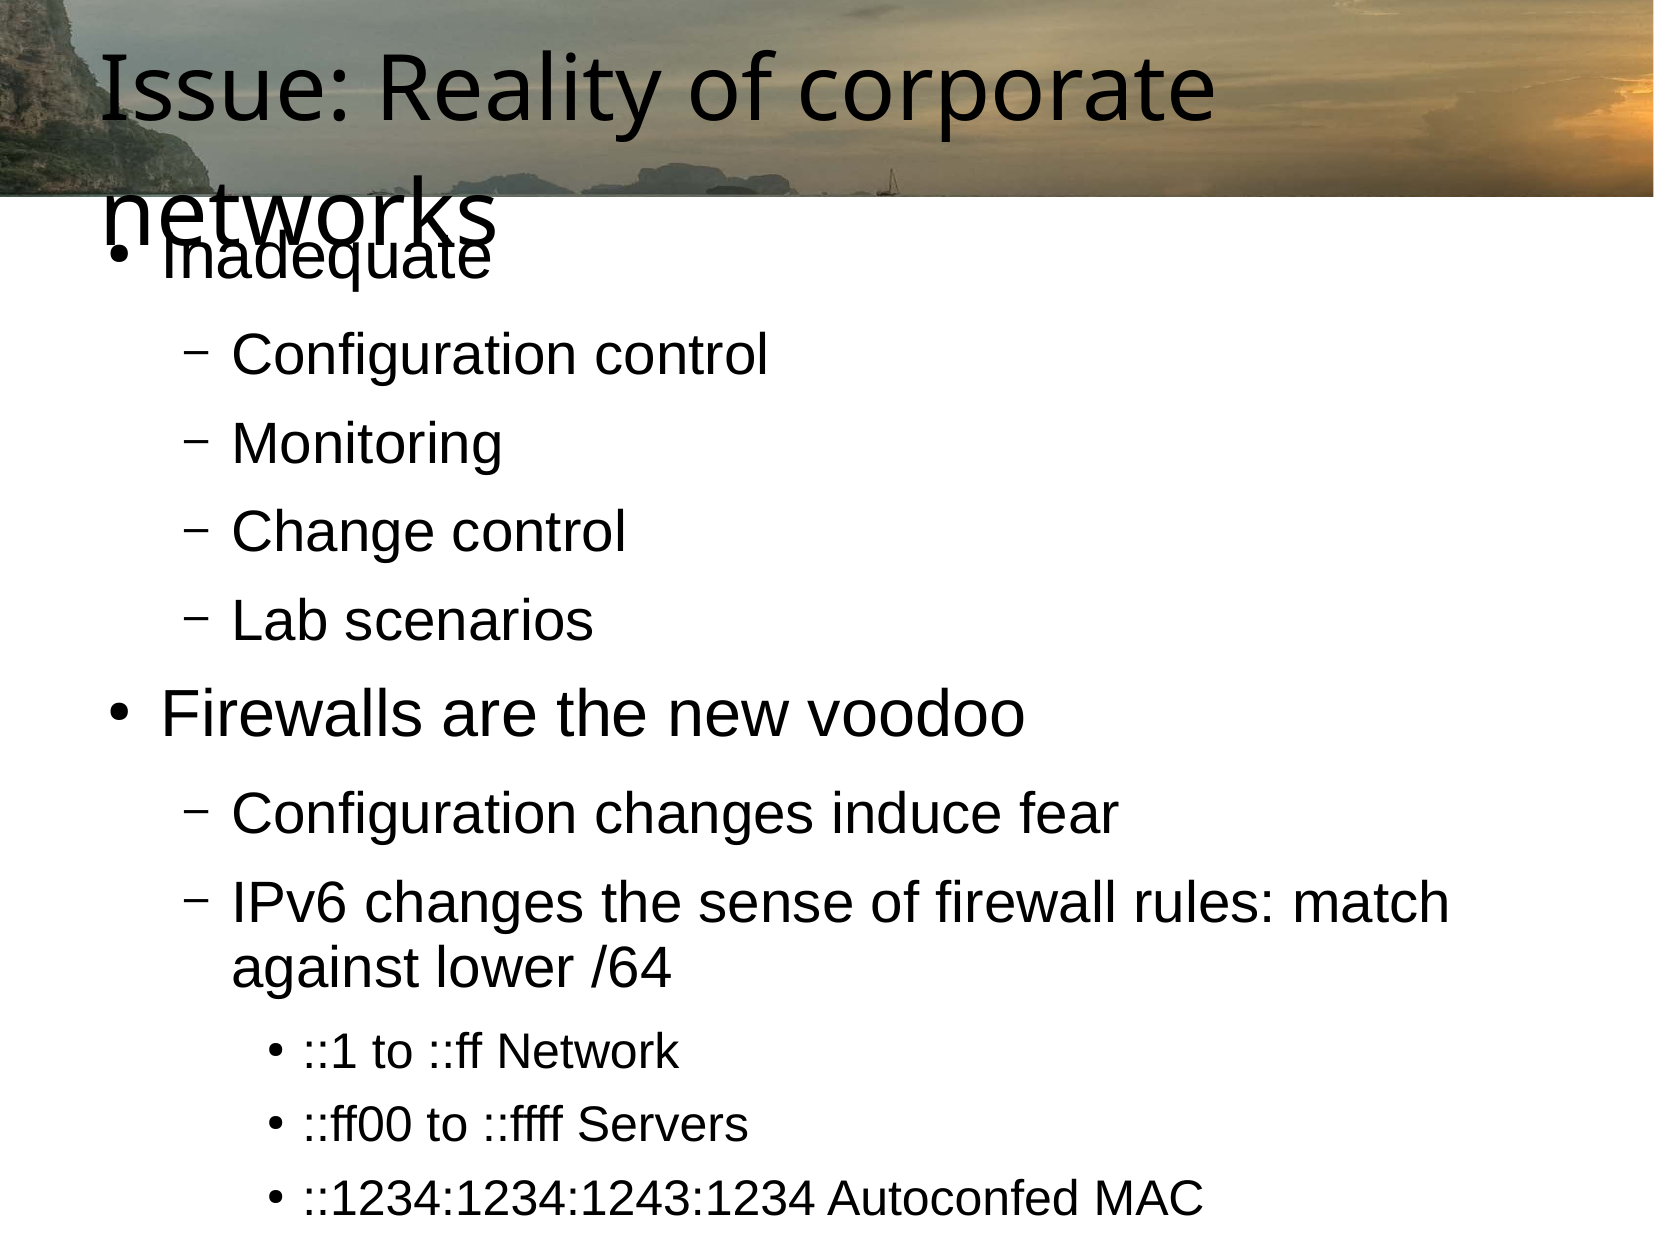

# Issue: Reality of corporate networks
Inadequate
Configuration control
Monitoring
Change control
Lab scenarios
Firewalls are the new voodoo
Configuration changes induce fear
IPv6 changes the sense of firewall rules: match against lower /64
::1 to ::ff Network
::ff00 to ::ffff Servers
::1234:1234:1243:1234 Autoconfed MAC